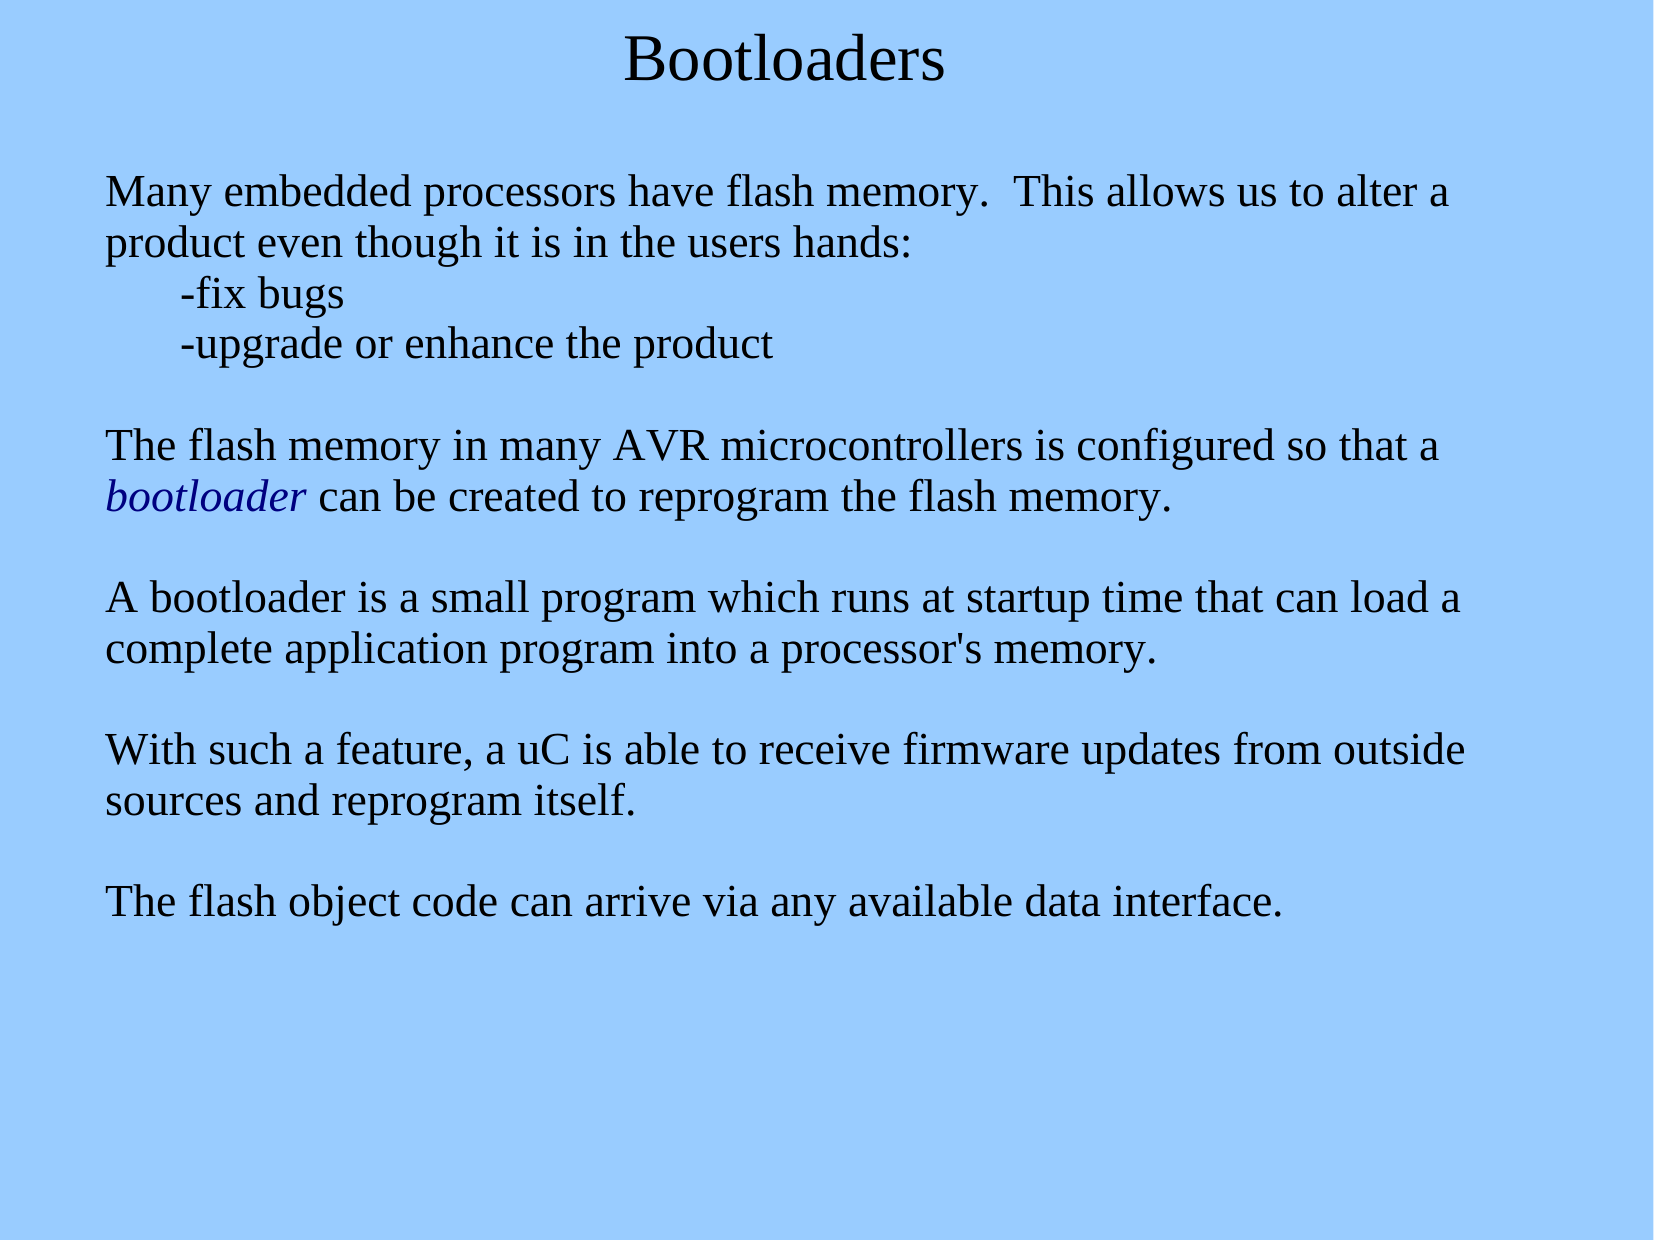

Bootloaders
Many embedded processors have flash memory. This allows us to alter a
product even though it is in the users hands:
	-fix bugs
	-upgrade or enhance the product
The flash memory in many AVR microcontrollers is configured so that a
bootloader can be created to reprogram the flash memory.
A bootloader is a small program which runs at startup time that can load a
complete application program into a processor's memory.
With such a feature, a uC is able to receive firmware updates from outside
sources and reprogram itself.
The flash object code can arrive via any available data interface.